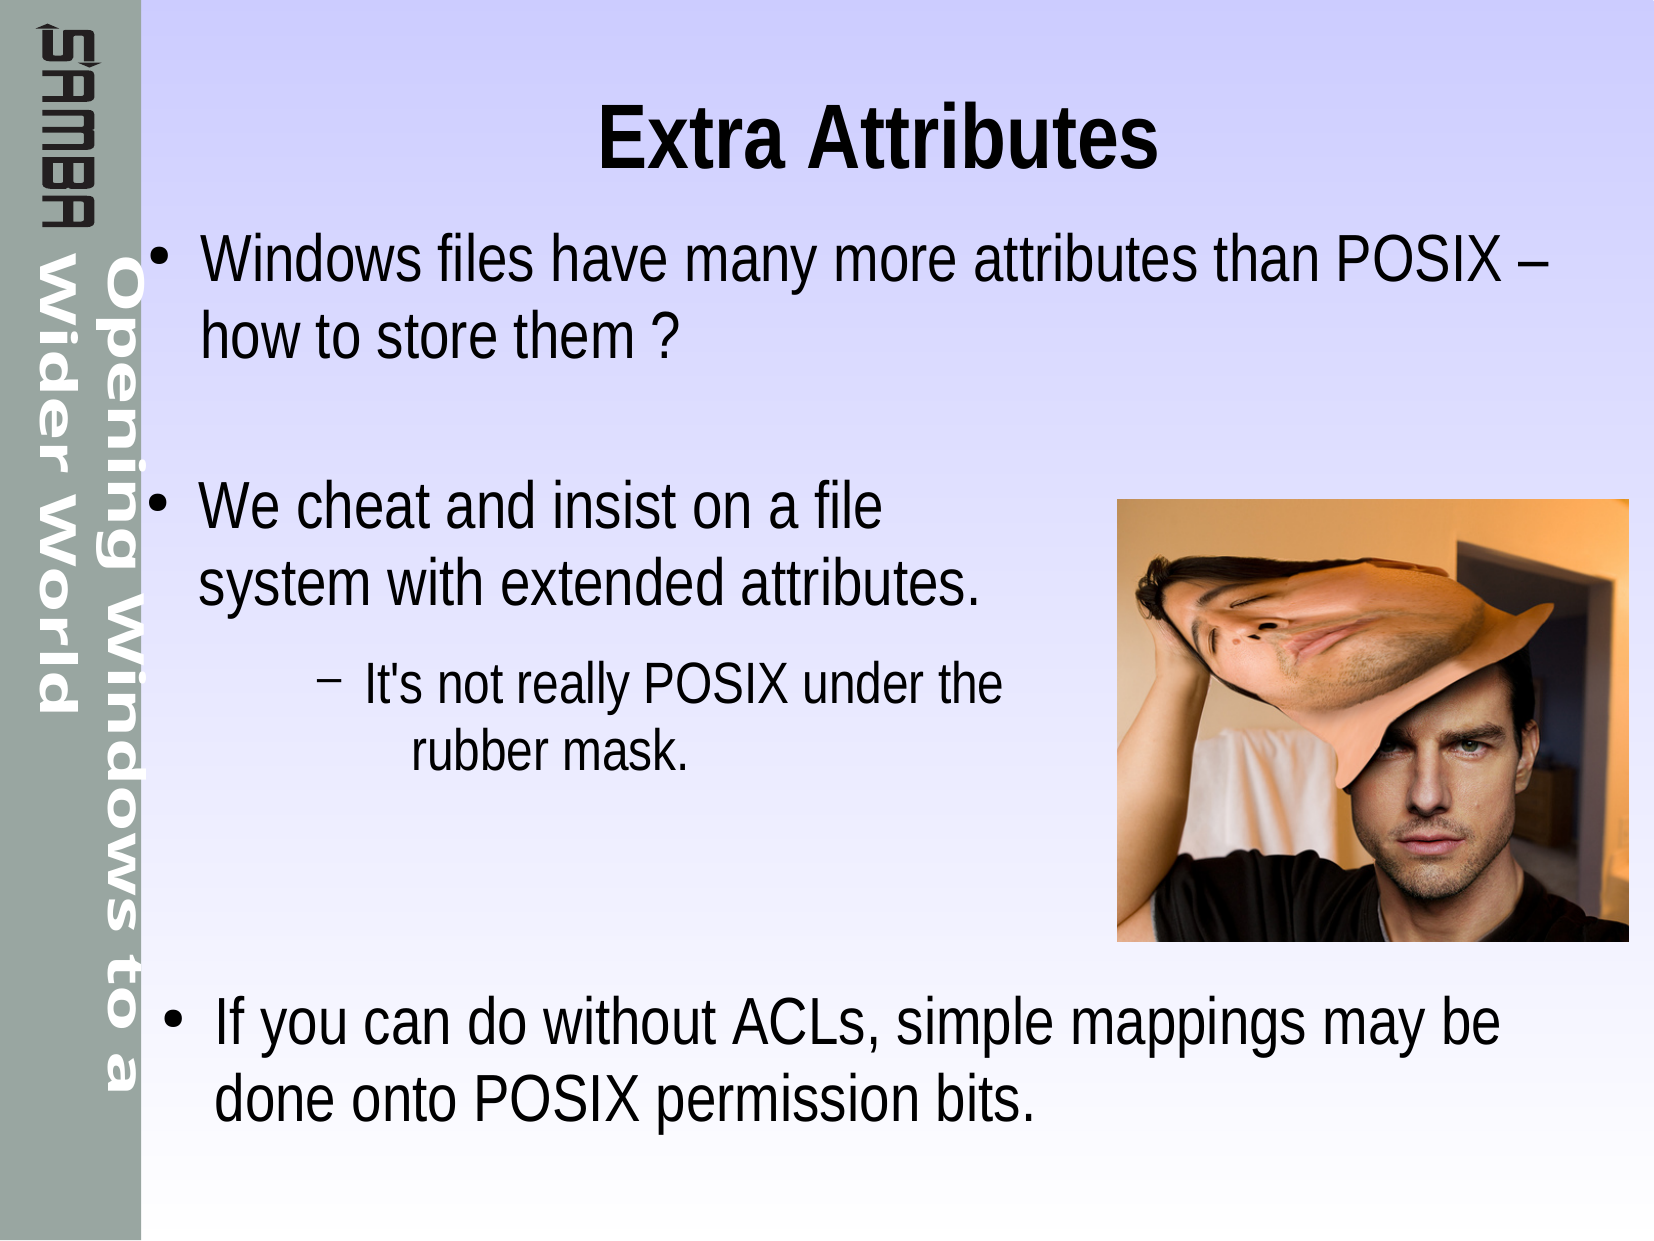

# Extra Attributes
Windows files have many more attributes than POSIX – how to store them ?
We cheat and insist on a file system with extended attributes.
It's not really POSIX under the rubber mask.
If you can do without ACLs, simple mappings may be done onto POSIX permission bits.